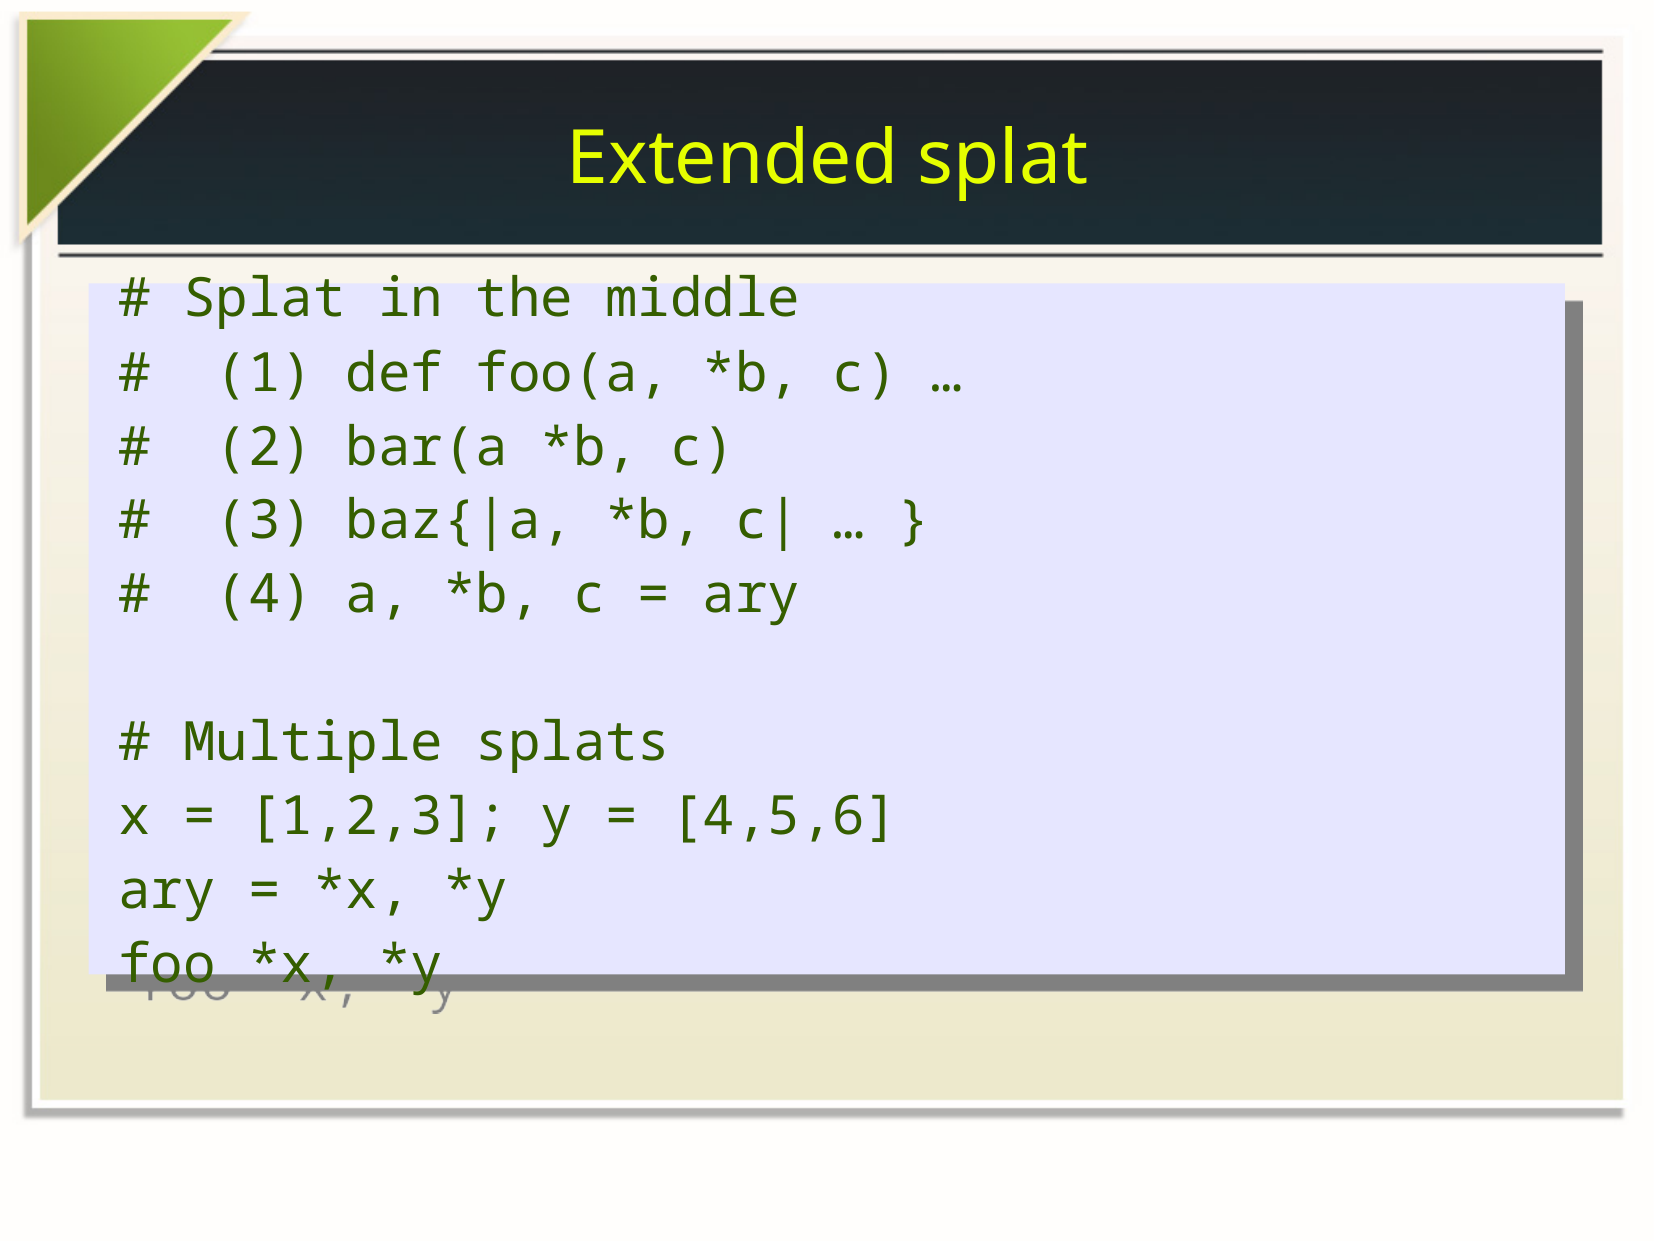

# Extended splat
# Splat in the middle
# (1) def foo(a, *b, c) …
# (2) bar(a *b, c)
# (3) baz{|a, *b, c| … }
# (4) a, *b, c = ary
# Multiple splats
x = [1,2,3]; y = [4,5,6]
ary = *x, *y
foo *x, *y